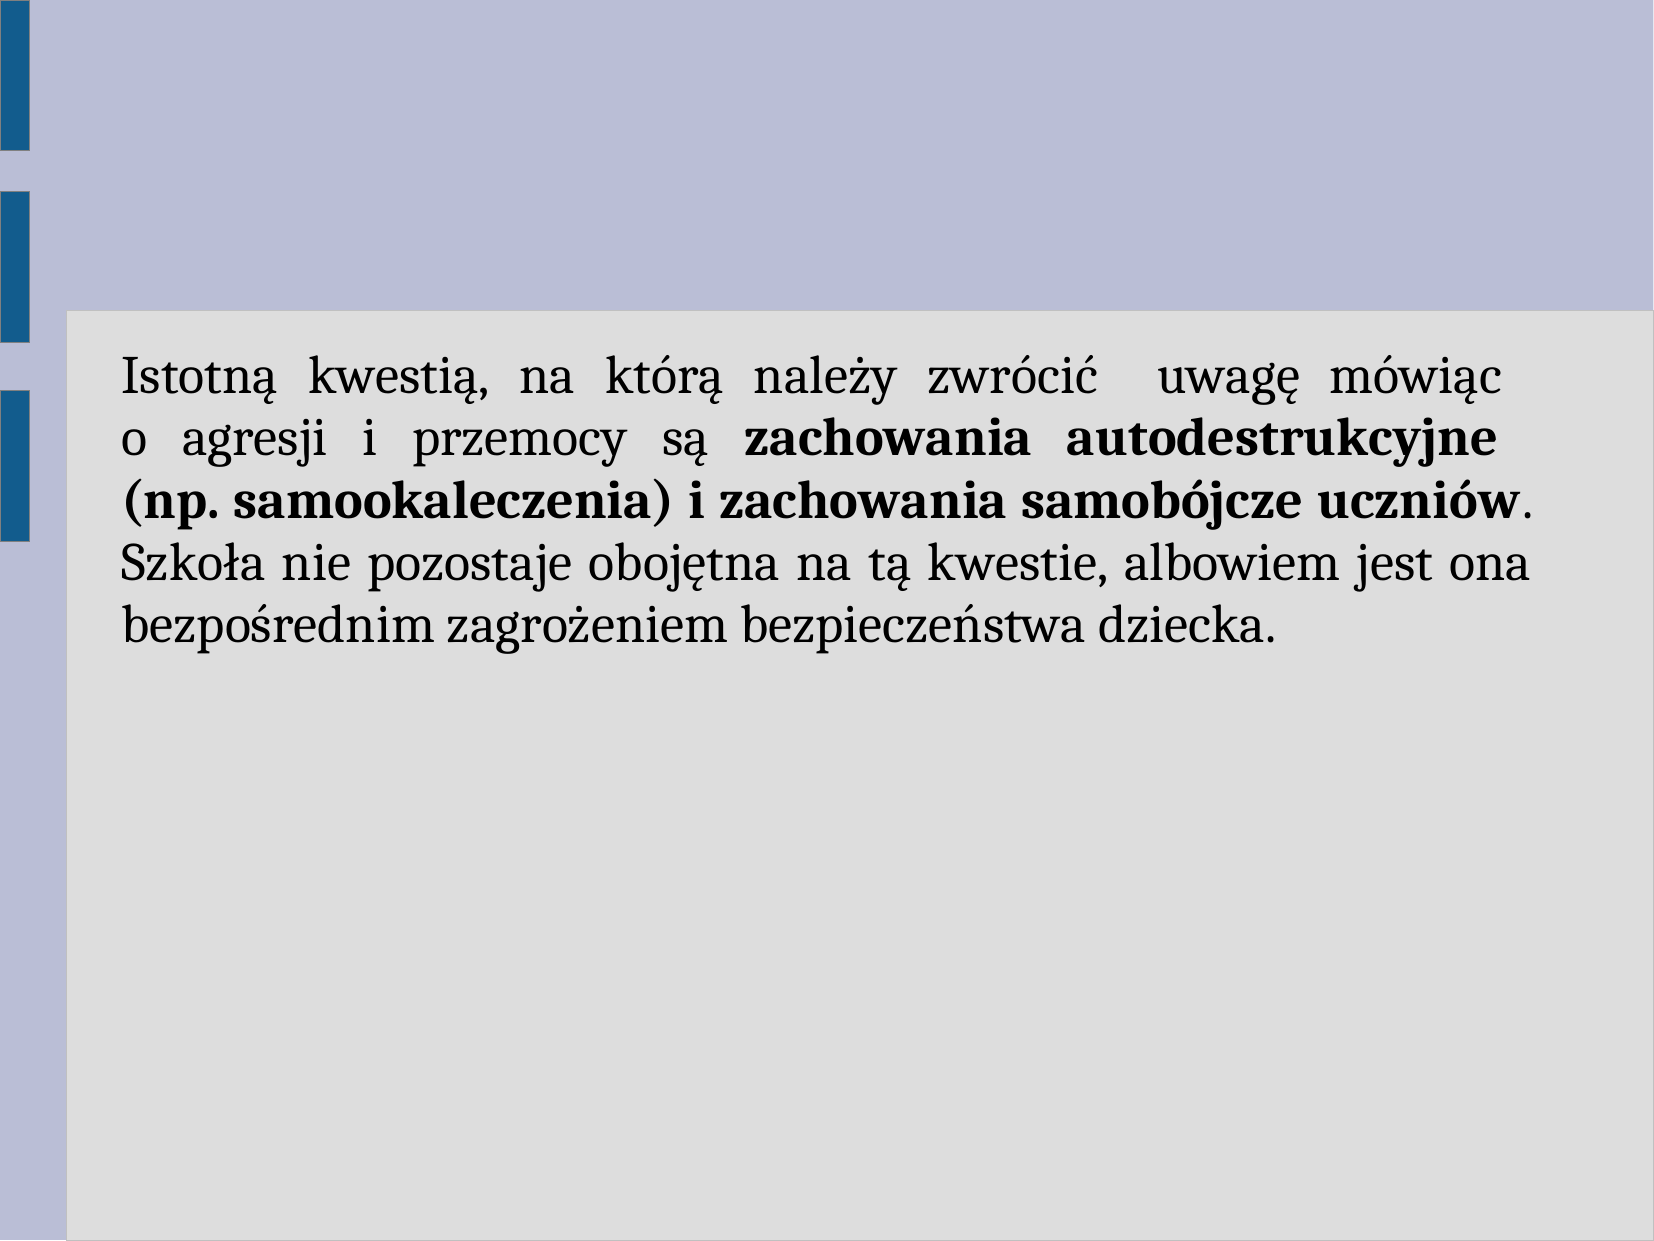

#
Istotną kwestią, na którą należy zwrócić uwagę mówiąc
o agresji i przemocy są zachowania autodestrukcyjne
(np. samookaleczenia) i zachowania samobójcze uczniów.
Szkoła nie pozostaje obojętna na tą kwestie, albowiem jest ona bezpośrednim zagrożeniem bezpieczeństwa dziecka.